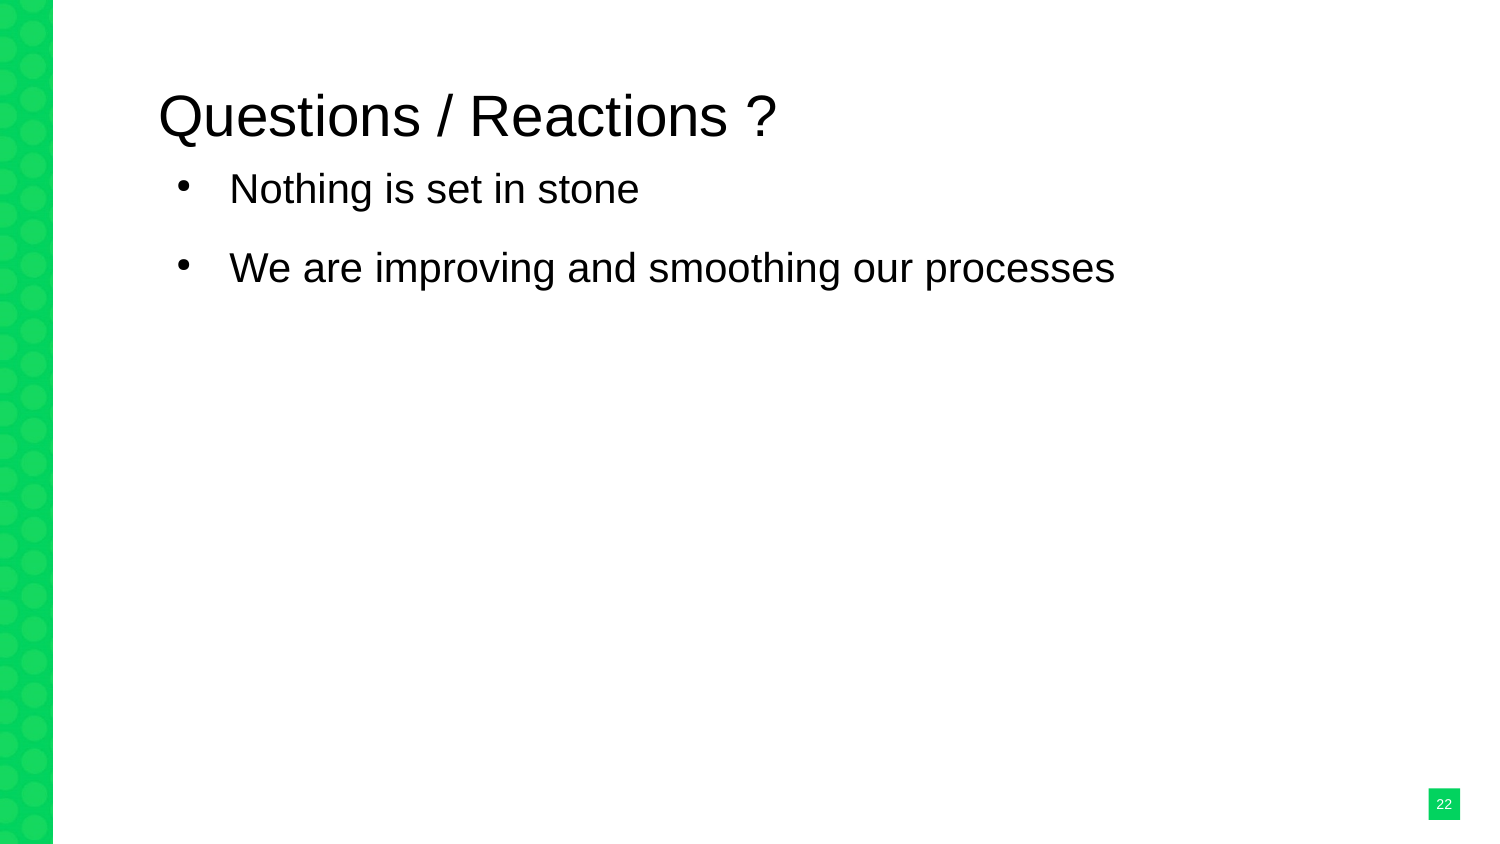

# Questions / Reactions ?
Nothing is set in stone
We are improving and smoothing our processes